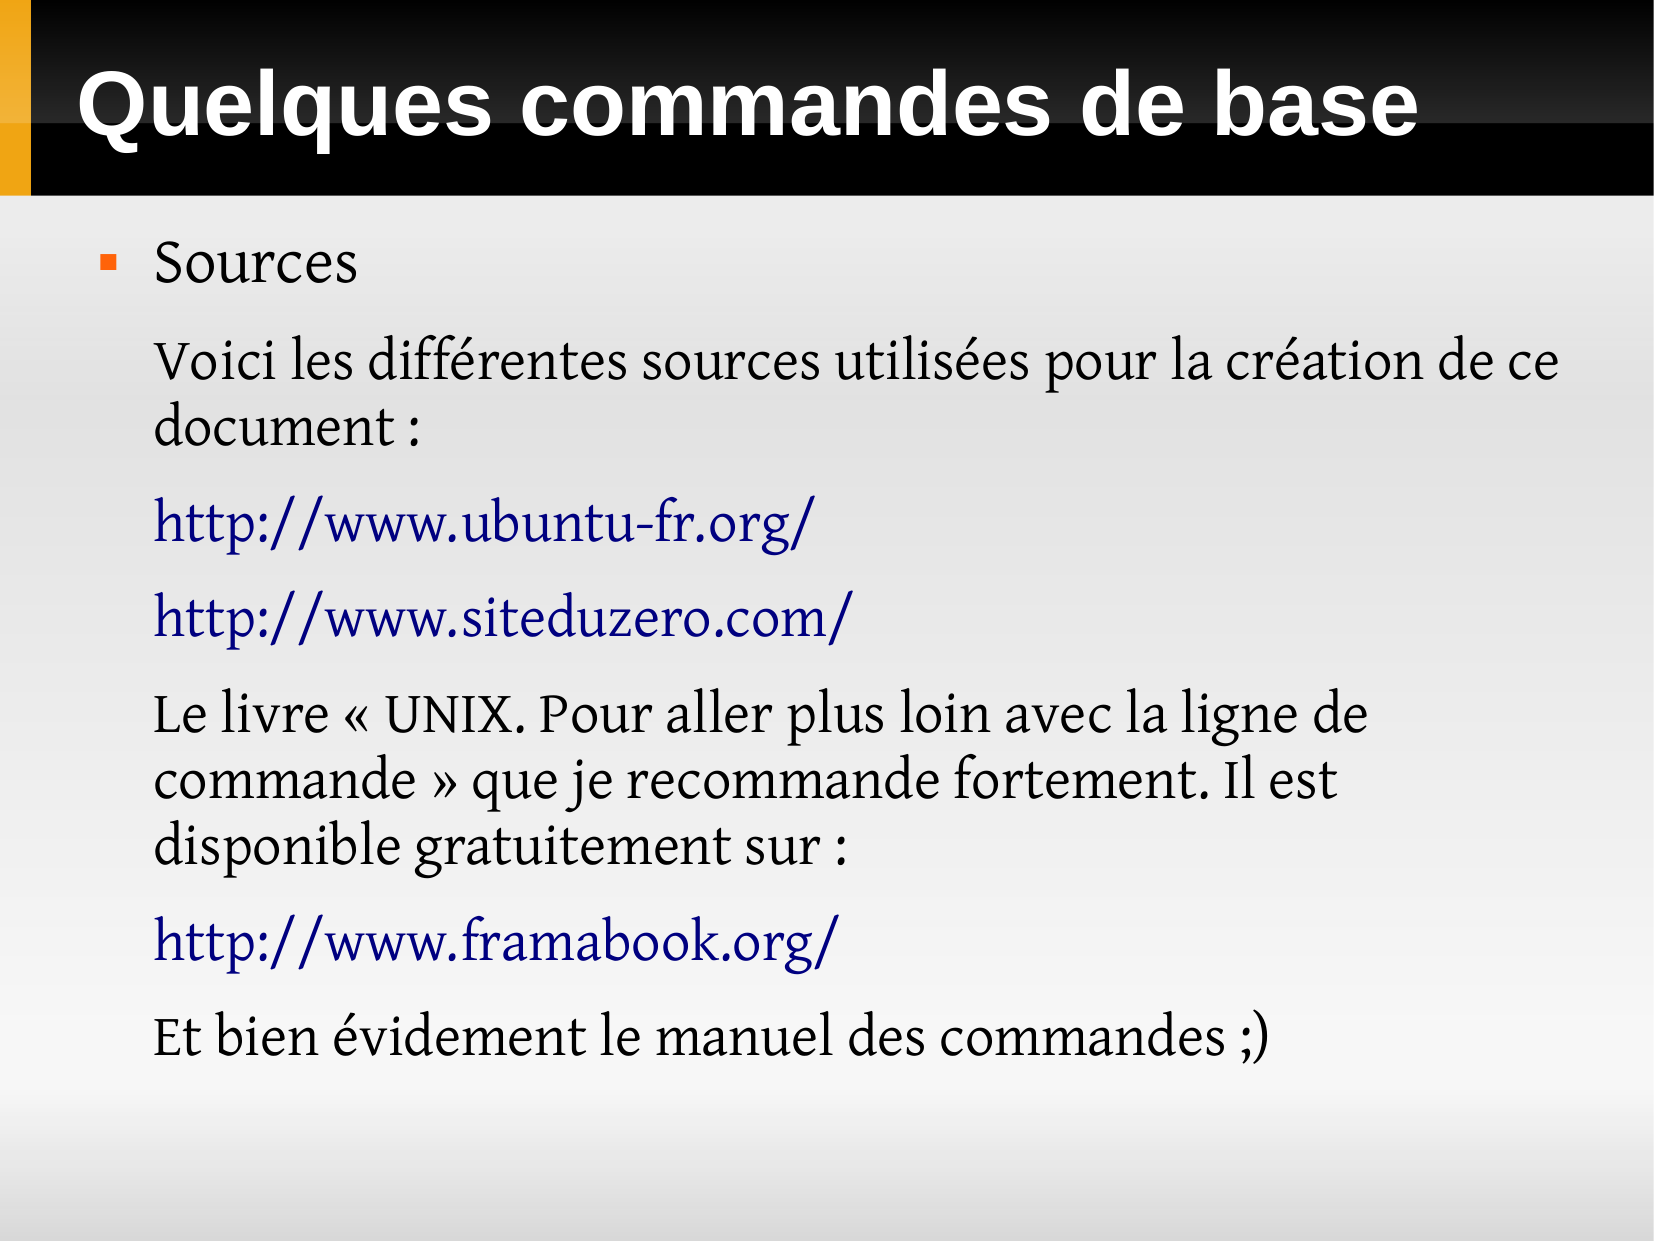

# Quelques commandes de base
Sources
Voici les différentes sources utilisées pour la création de ce document :
http://www.ubuntu-fr.org/
http://www.siteduzero.com/
Le livre « UNIX. Pour aller plus loin avec la ligne de commande » que je recommande fortement. Il est disponible gratuitement sur :
http://www.framabook.org/
Et bien évidement le manuel des commandes ;)